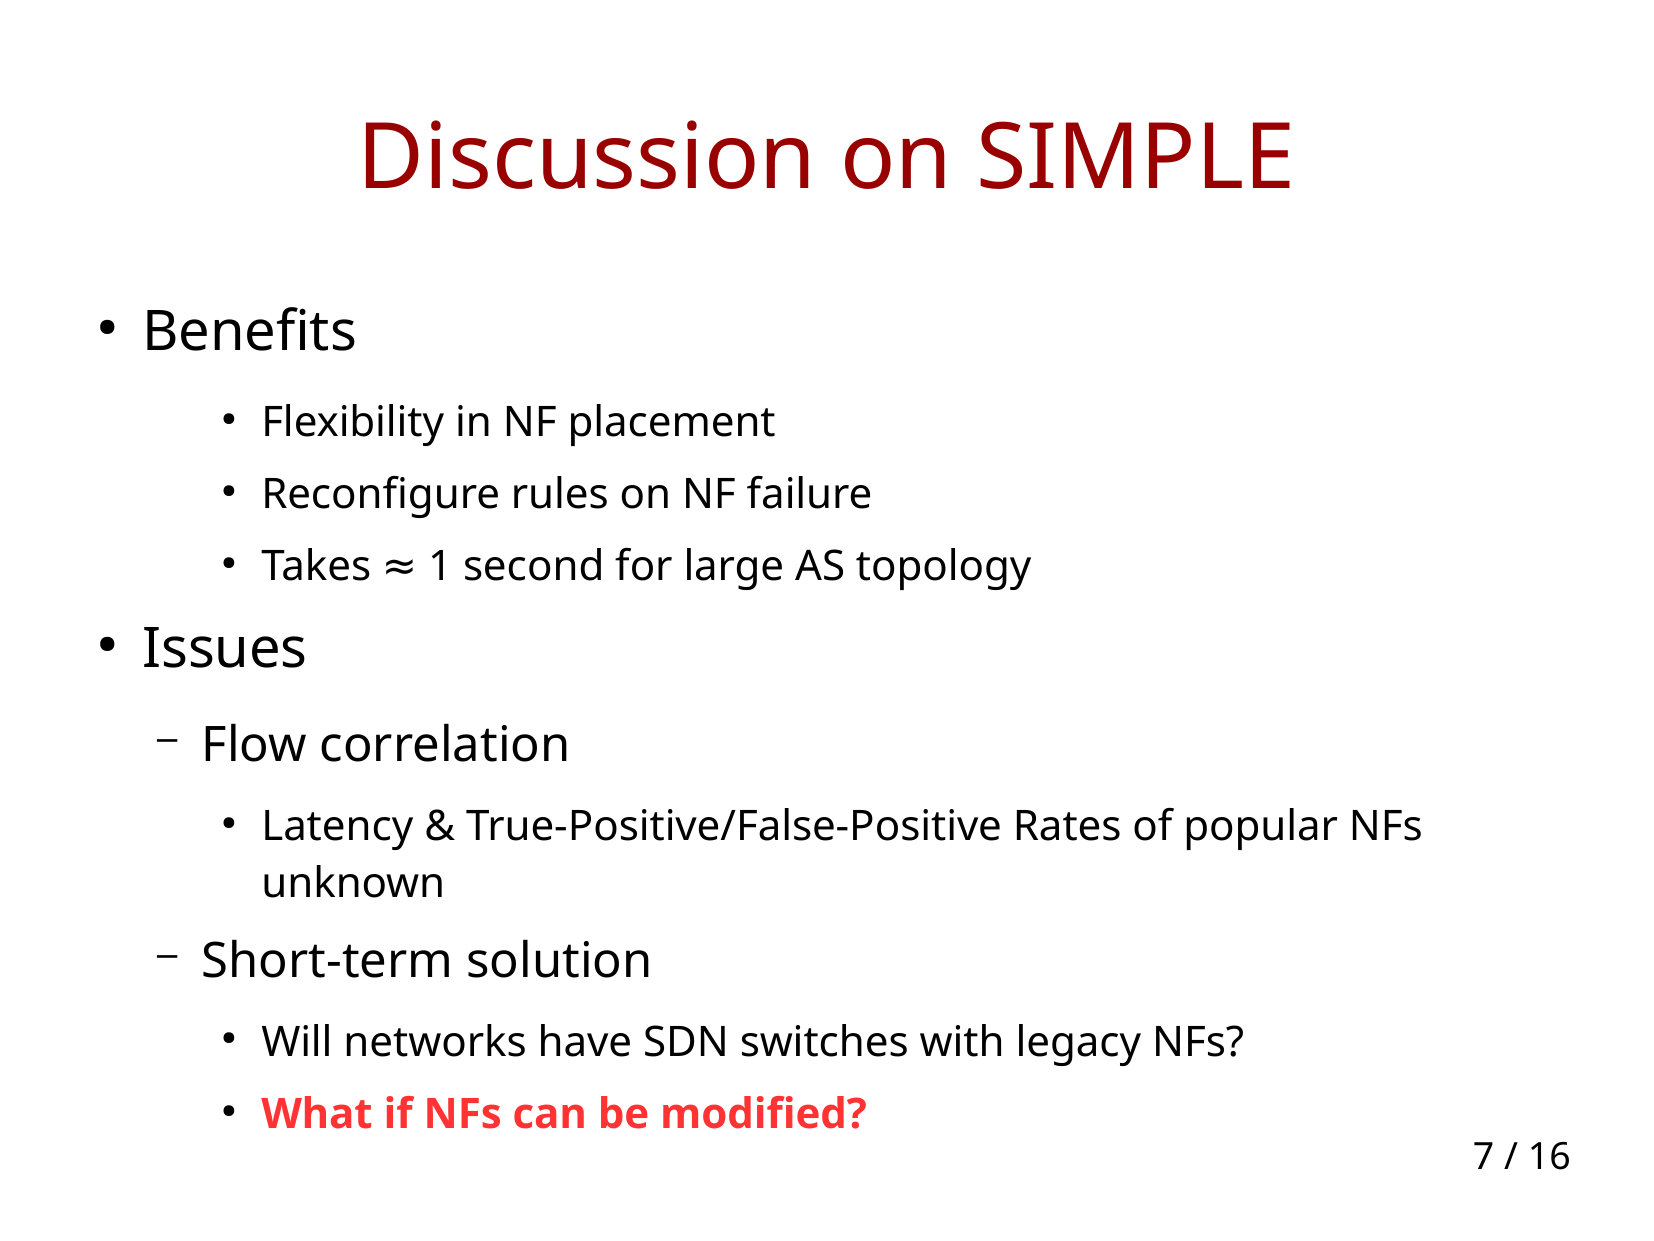

# Discussion on SIMPLE
Benefits
Flexibility in NF placement
Reconfigure rules on NF failure
Takes ≈ 1 second for large AS topology
Issues
Flow correlation
Latency & True-Positive/False-Positive Rates of popular NFs unknown
Short-term solution
Will networks have SDN switches with legacy NFs?
What if NFs can be modified?
7